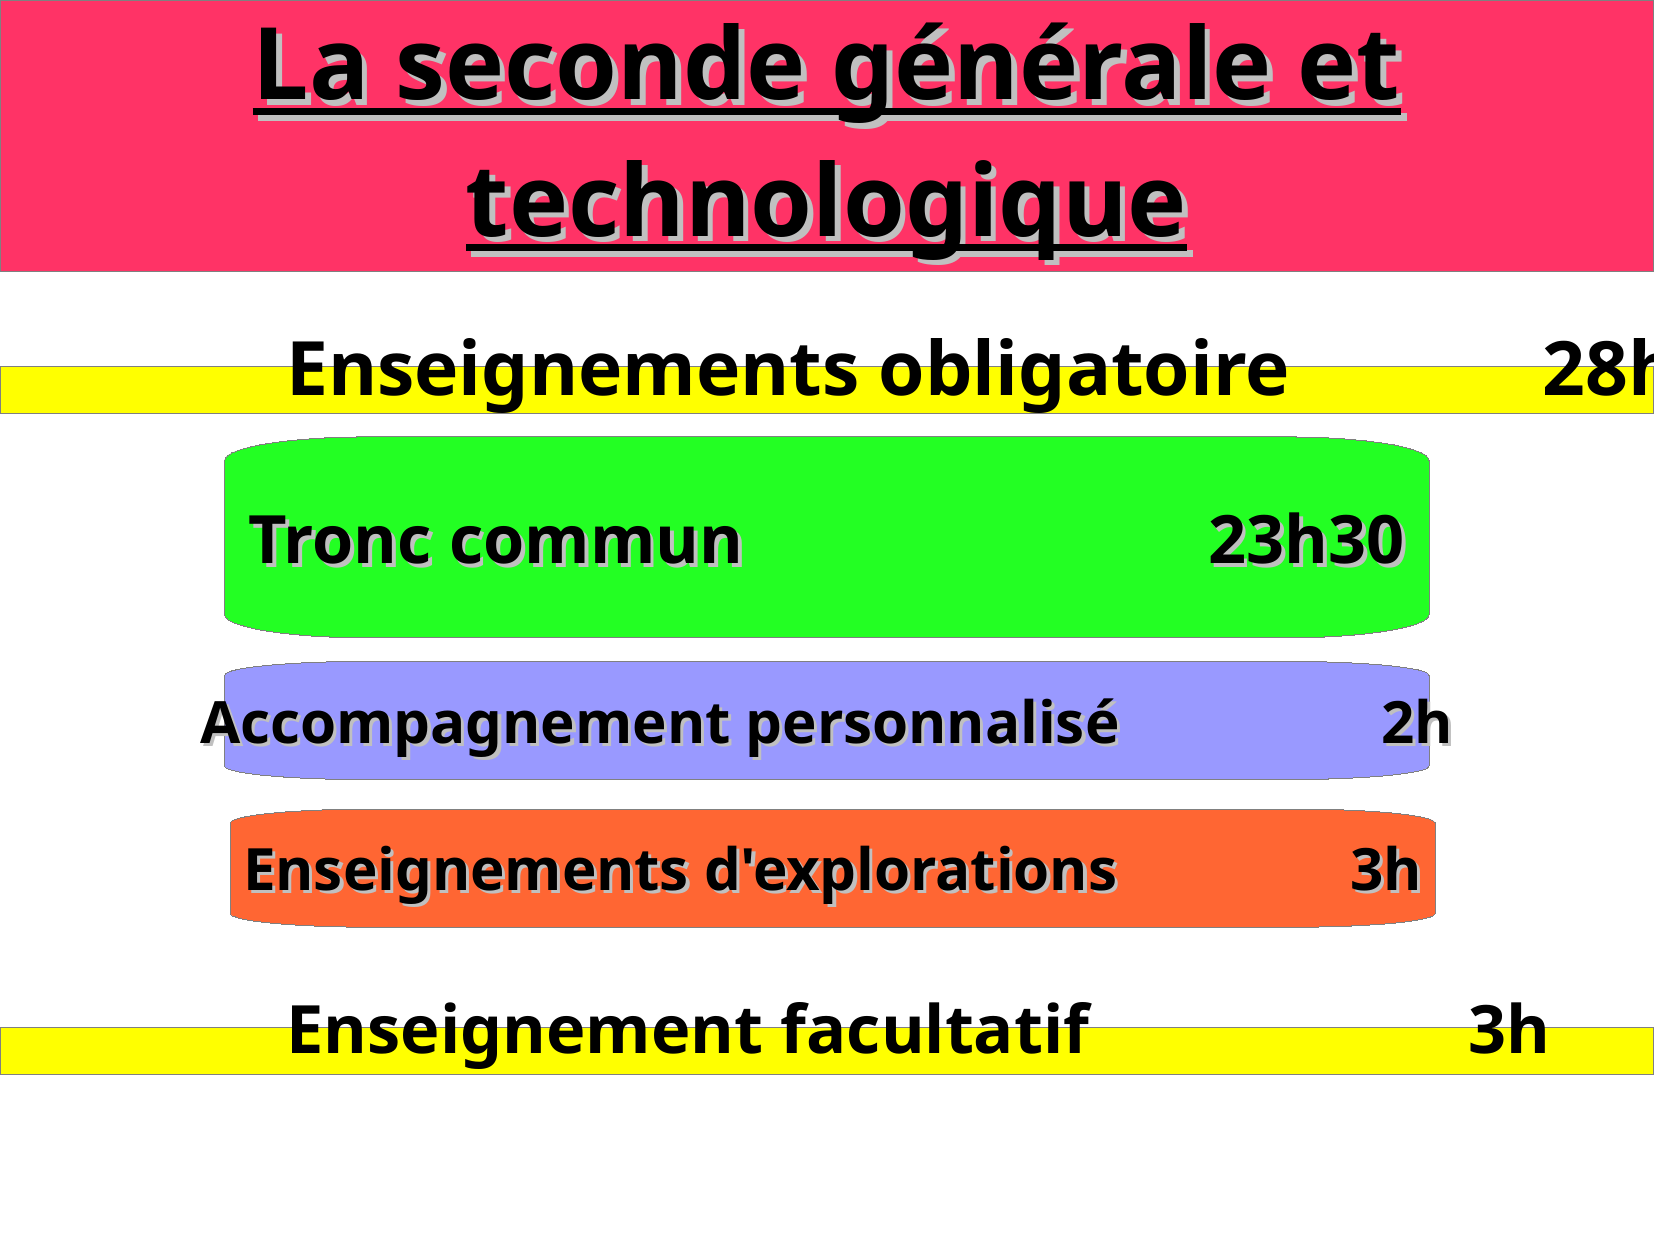

# La seconde générale et technologique
Enseignements obligatoire 28h30
Tronc commun							23h30
Accompagnement personnalisé				2h
Enseignements d'explorations 			3h
Enseignement facultatif 3h